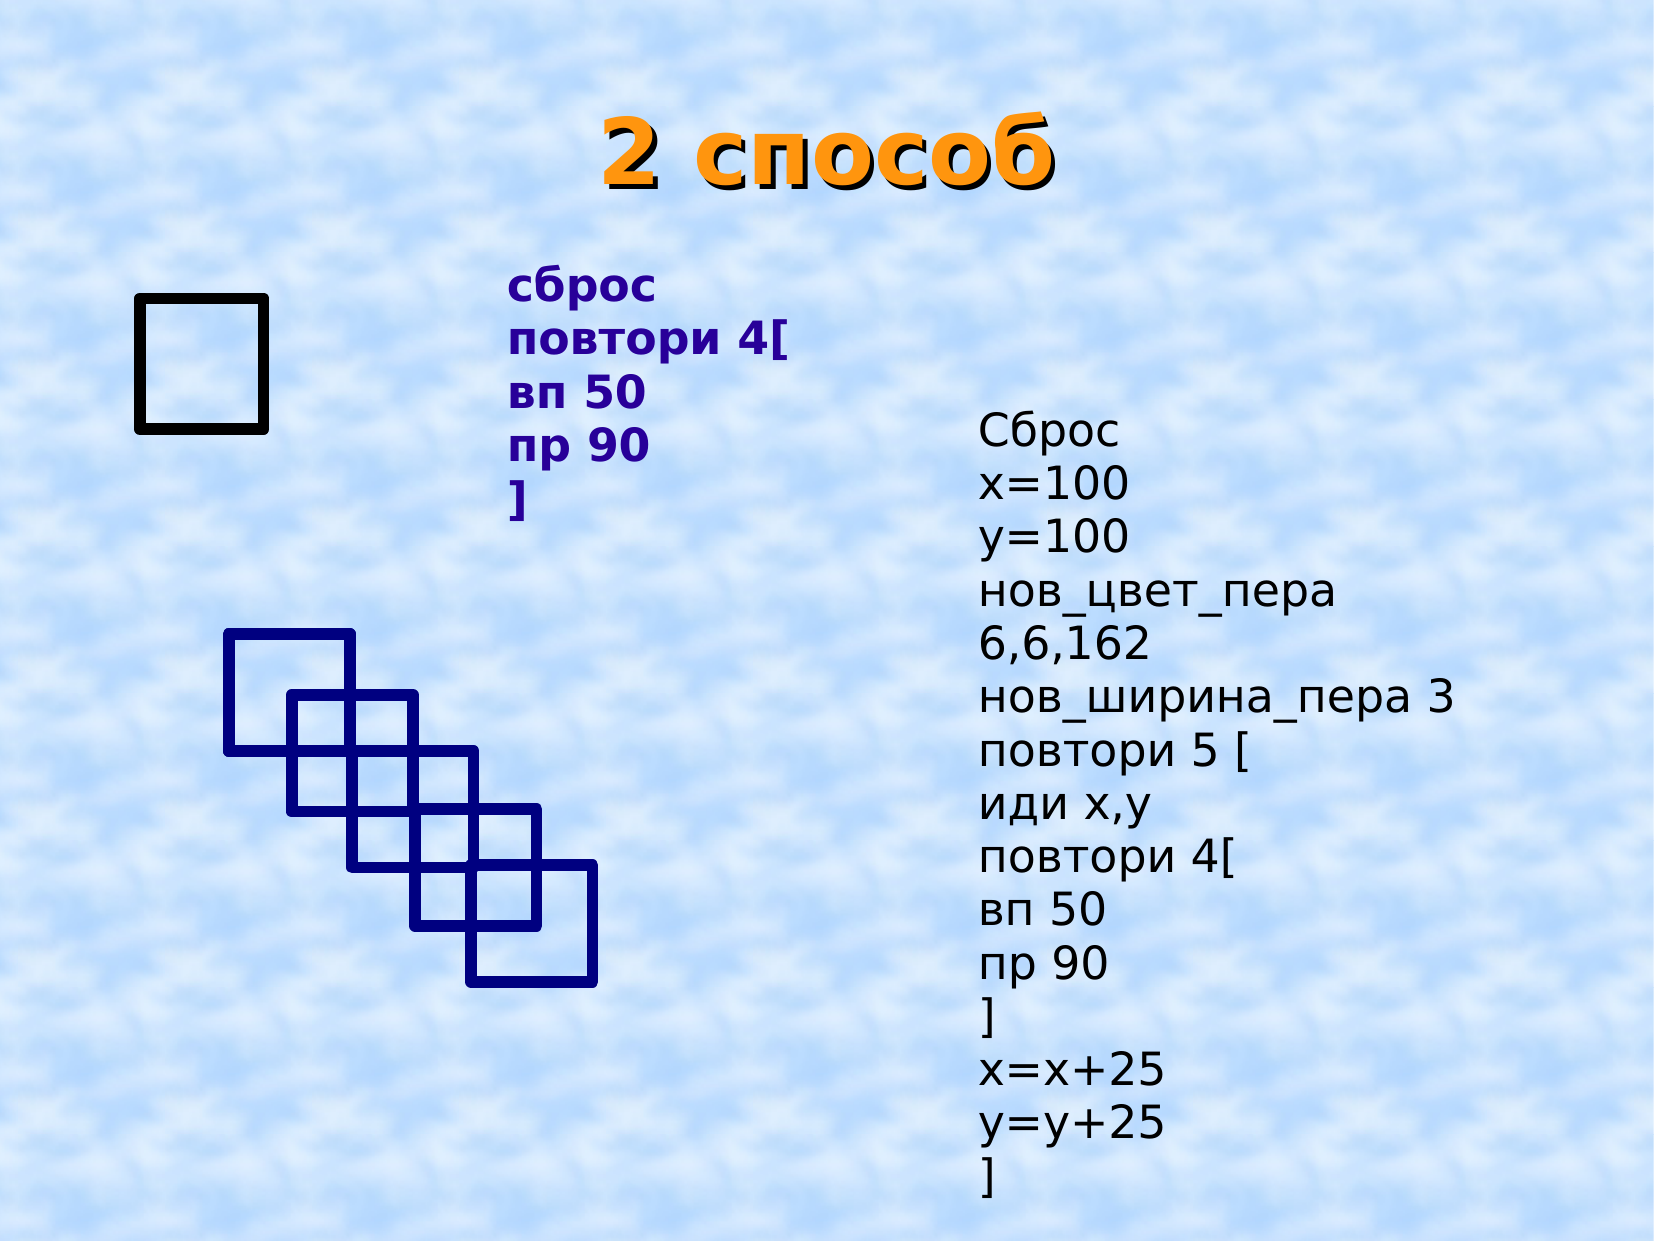

# 2 способ
сброс
повтори 4[
вп 50
пр 90
]
Сброс
x=100
y=100
нов_цвет_пера 6,6,162
нов_ширина_пера 3
повтори 5 [
иди x,y
повтори 4[
вп 50
пр 90
]
x=x+25
y=y+25
]